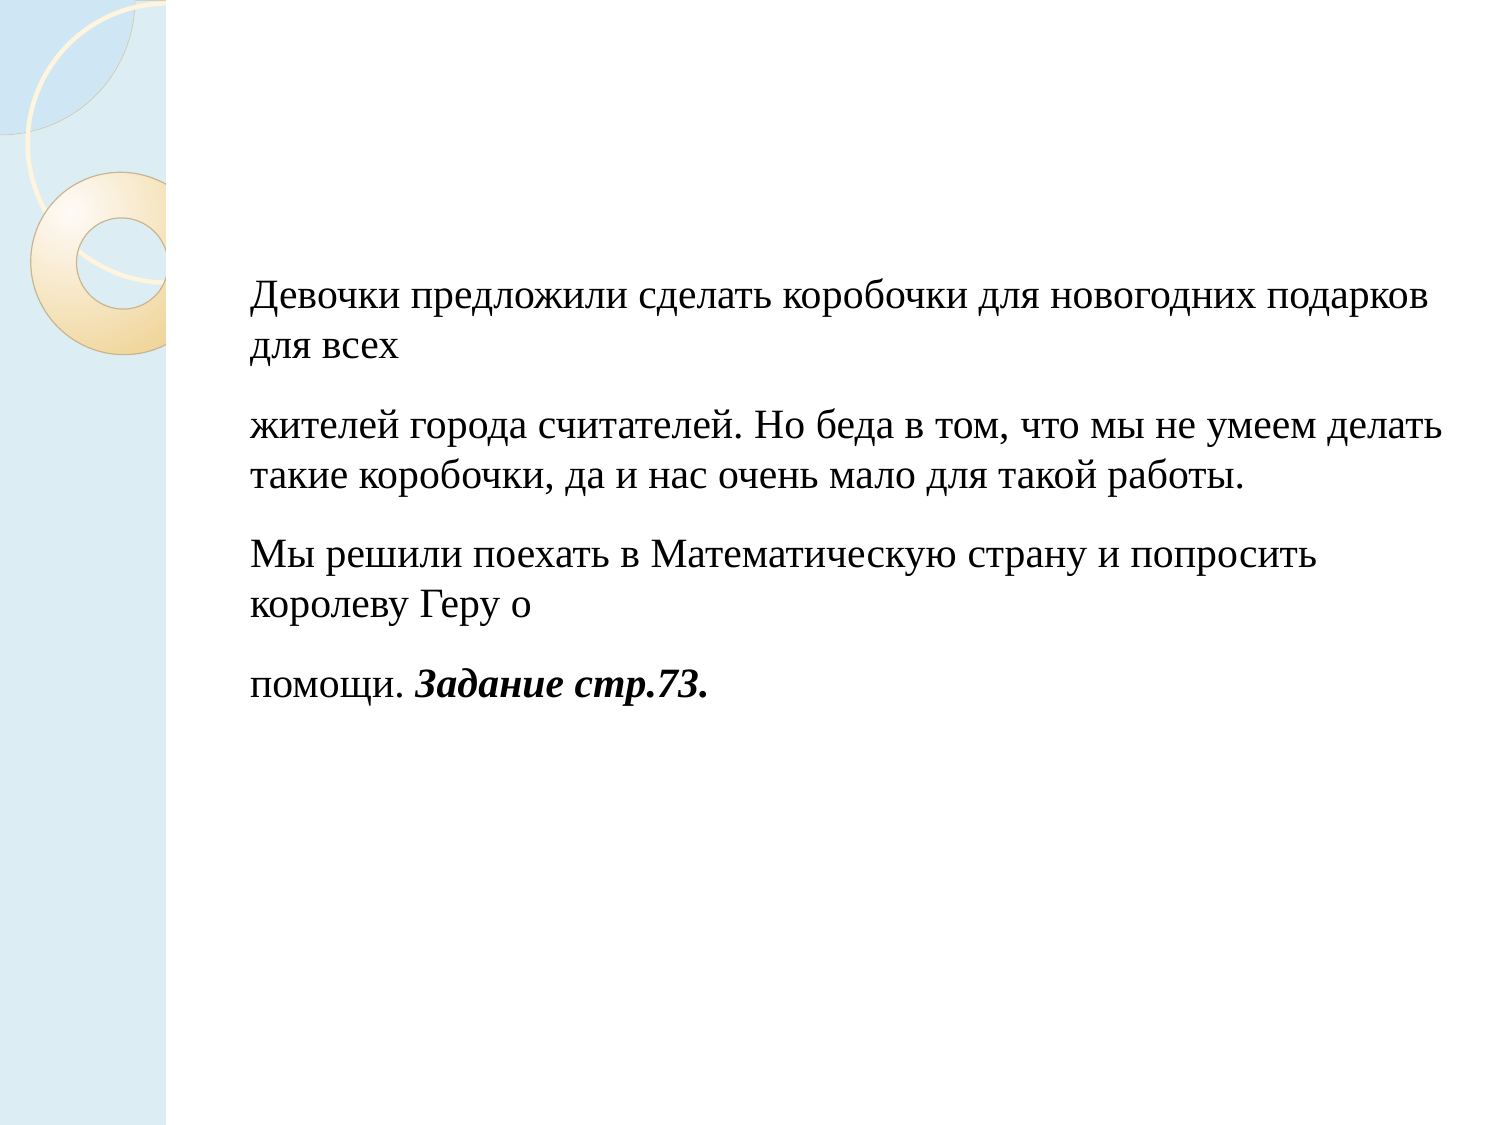

# Девочки предложили сделать коробочки для новогодних подарков для всех
жителей города считателей. Но беда в том, что мы не умеем делать такие коробочки, да и нас очень мало для такой работы.
Мы решили поехать в Математическую страну и попросить королеву Геру о
помощи. Задание стр.73.